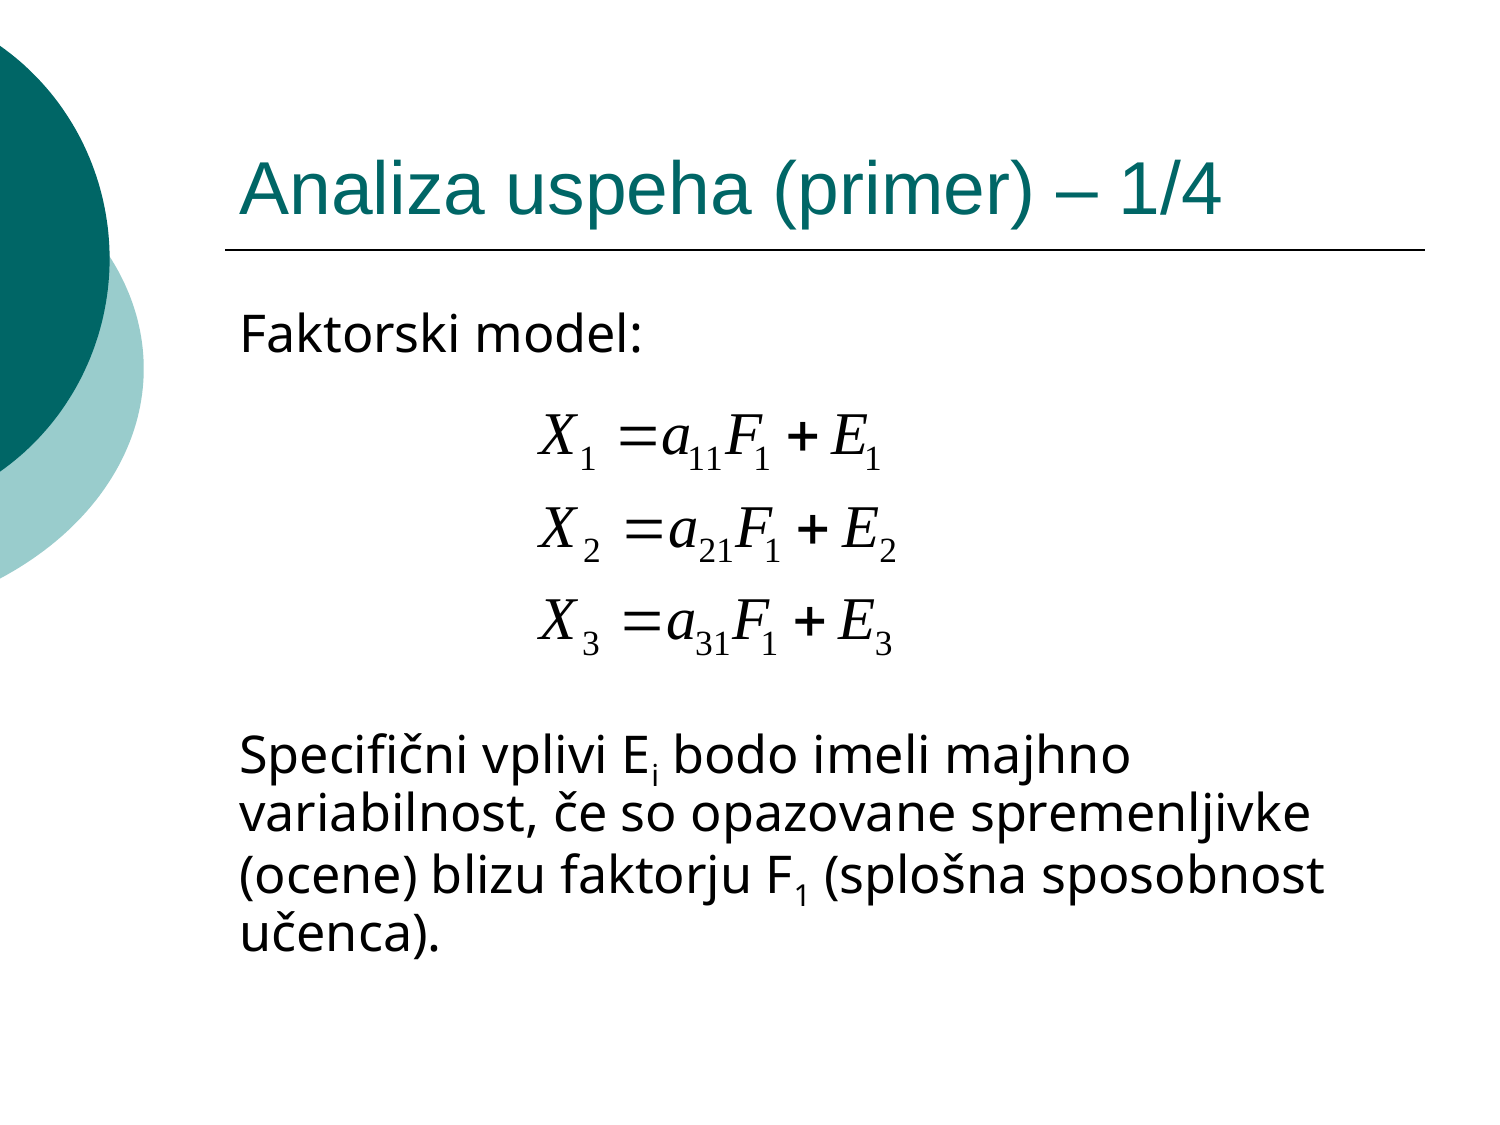

# Analiza uspeha (primer) – 1/4
Faktorski model:
Specifični vplivi Ei bodo imeli majhno variabilnost, če so opazovane spremenljivke (ocene) blizu faktorju F1 (splošna sposobnost učenca).